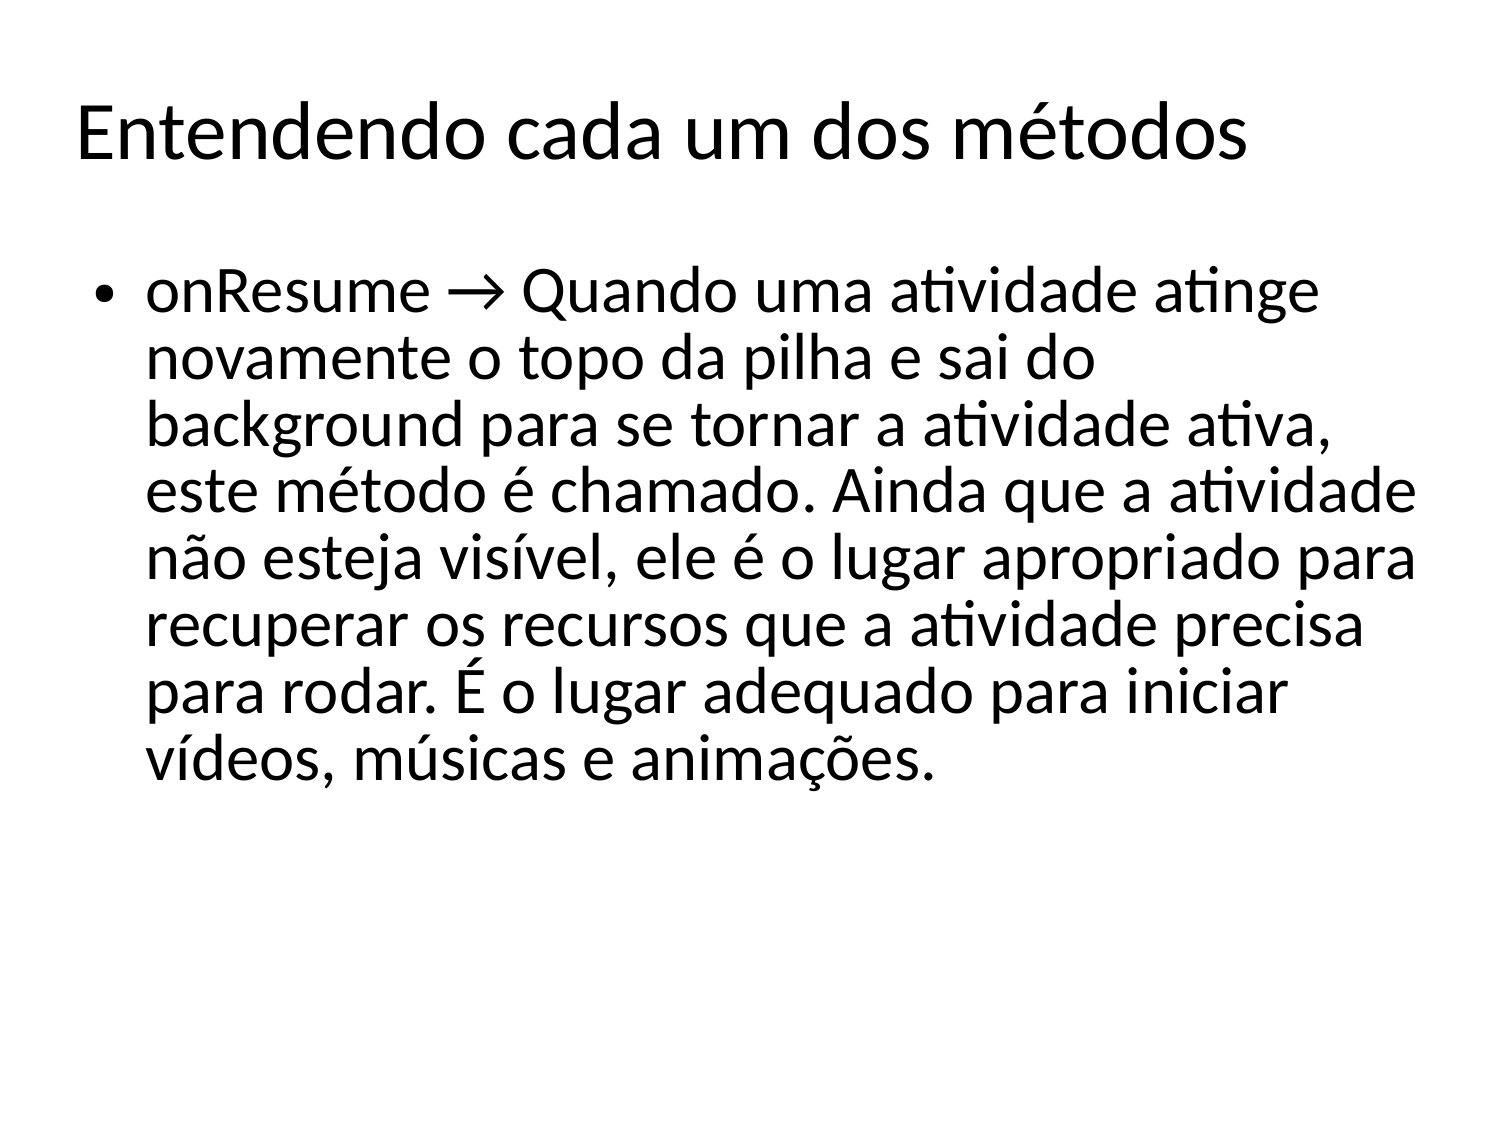

# Entendendo cada um dos métodos
onResume → Quando uma atividade atinge novamente o topo da pilha e sai do background para se tornar a atividade ativa, este método é chamado. Ainda que a atividade não esteja visível, ele é o lugar apropriado para recuperar os recursos que a atividade precisa para rodar. É o lugar adequado para iniciar vídeos, músicas e animações.